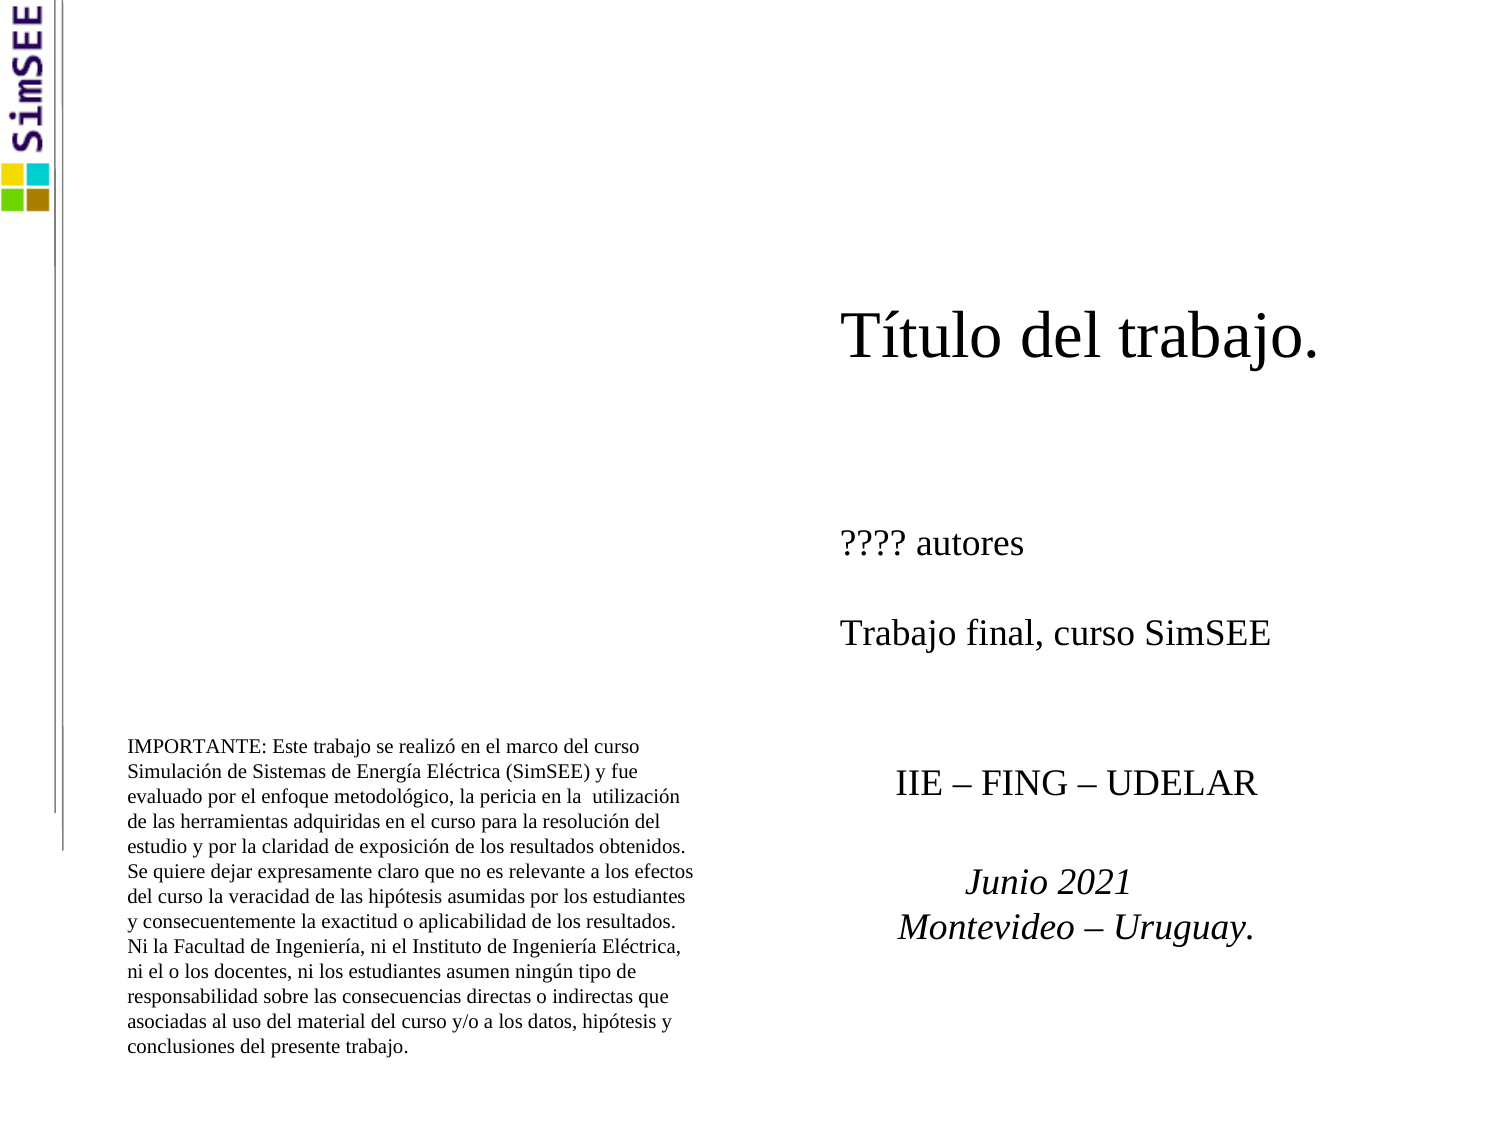

# Título del trabajo.
???? autores
Trabajo final, curso SimSEE
IIE – FING – UDELAR
Junio 2021
Montevideo – Uruguay.
IMPORTANTE: Este trabajo se realizó en el marco del curso Simulación de Sistemas de Energía Eléctrica (SimSEE) y fue evaluado por el enfoque metodológico, la pericia en la utilización de las herramientas adquiridas en el curso para la resolución del estudio y por la claridad de exposición de los resultados obtenidos. Se quiere dejar expresamente claro que no es relevante a los efectos del curso la veracidad de las hipótesis asumidas por los estudiantes y consecuentemente la exactitud o aplicabilidad de los resultados. Ni la Facultad de Ingeniería, ni el Instituto de Ingeniería Eléctrica, ni el o los docentes, ni los estudiantes asumen ningún tipo de responsabilidad sobre las consecuencias directas o indirectas que asociadas al uso del material del curso y/o a los datos, hipótesis y conclusiones del presente trabajo.